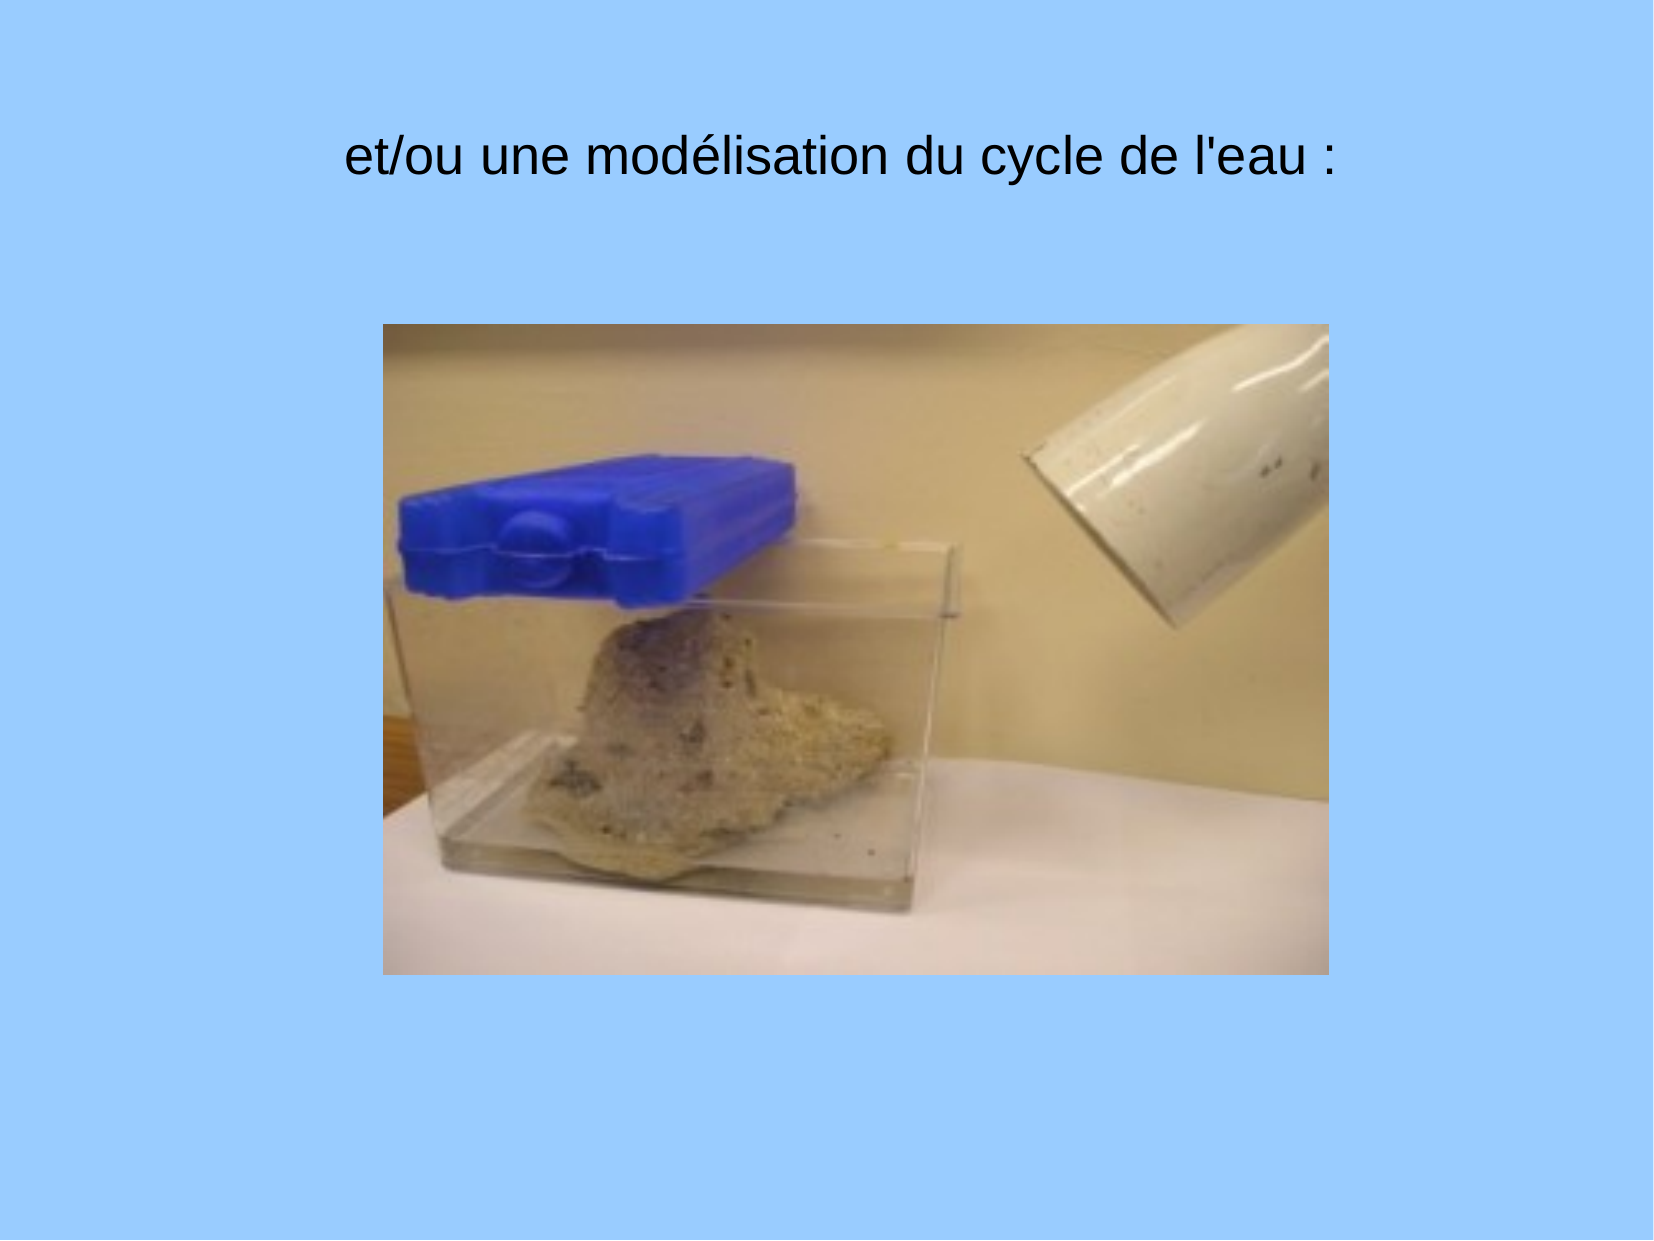

et/ou une modélisation du cycle de l'eau :